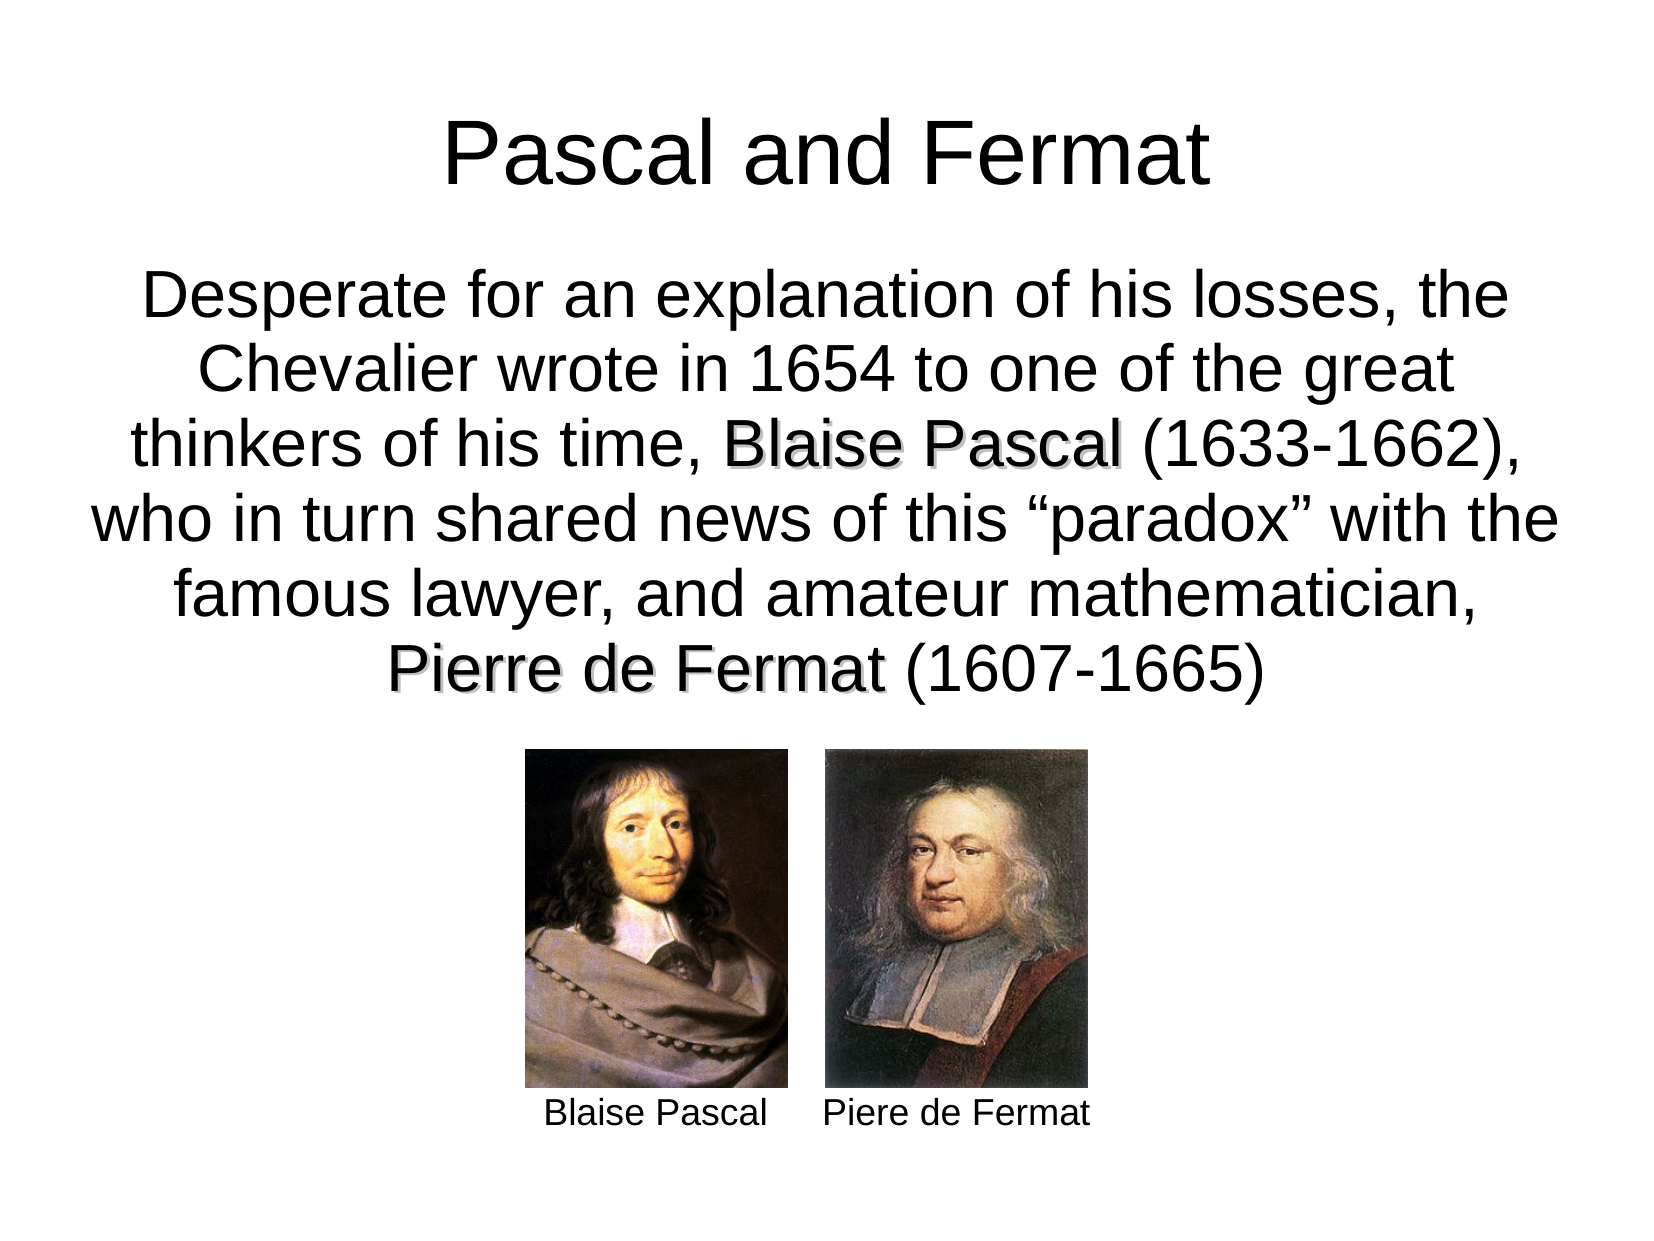

# Pascal and Fermat
Desperate for an explanation of his losses, the Chevalier wrote in 1654 to one of the great thinkers of his time, Blaise Pascal (1633-1662), who in turn shared news of this “paradox” with the famous lawyer, and amateur mathematician, Pierre de Fermat (1607-1665)
 Blaise Pascal	 Piere de Fermat